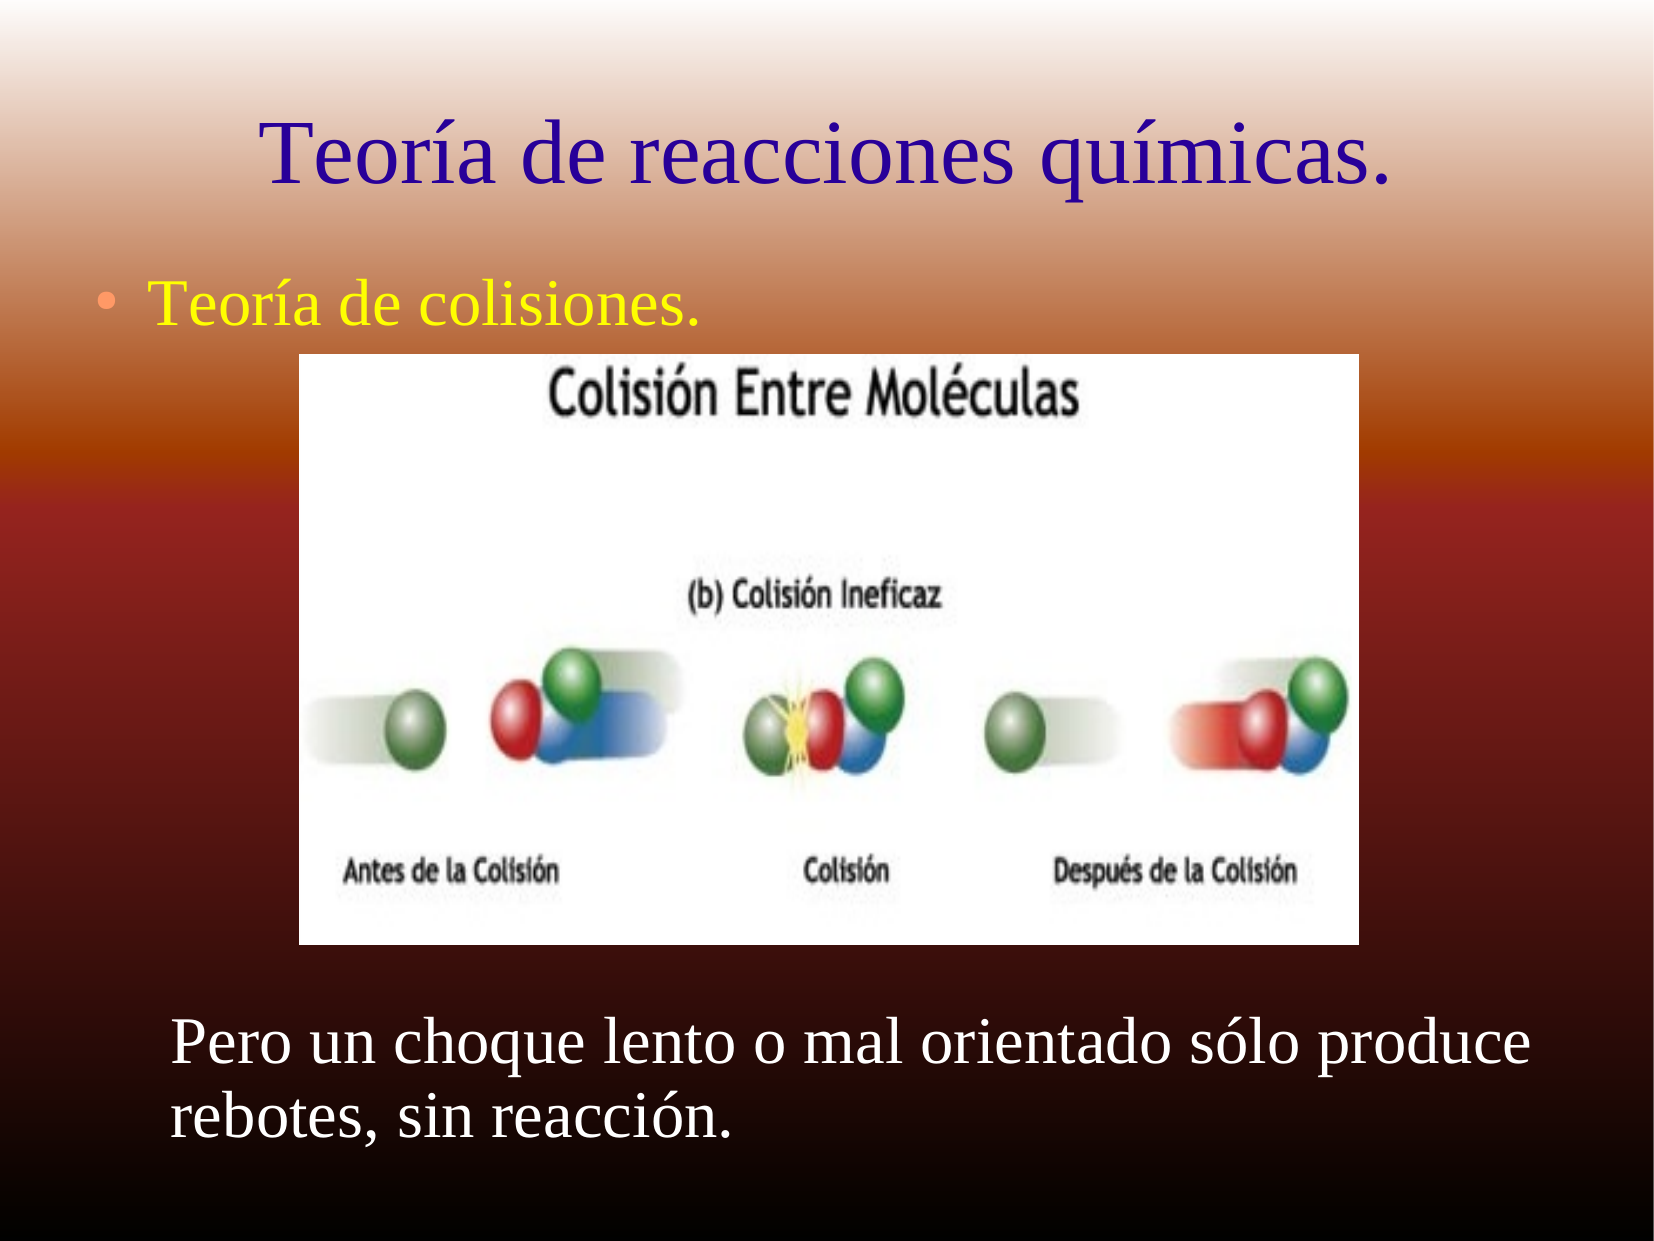

# Teoría de reacciones químicas.
Teoría de colisiones.
Pero un choque lento o mal orientado sólo produce rebotes, sin reacción.